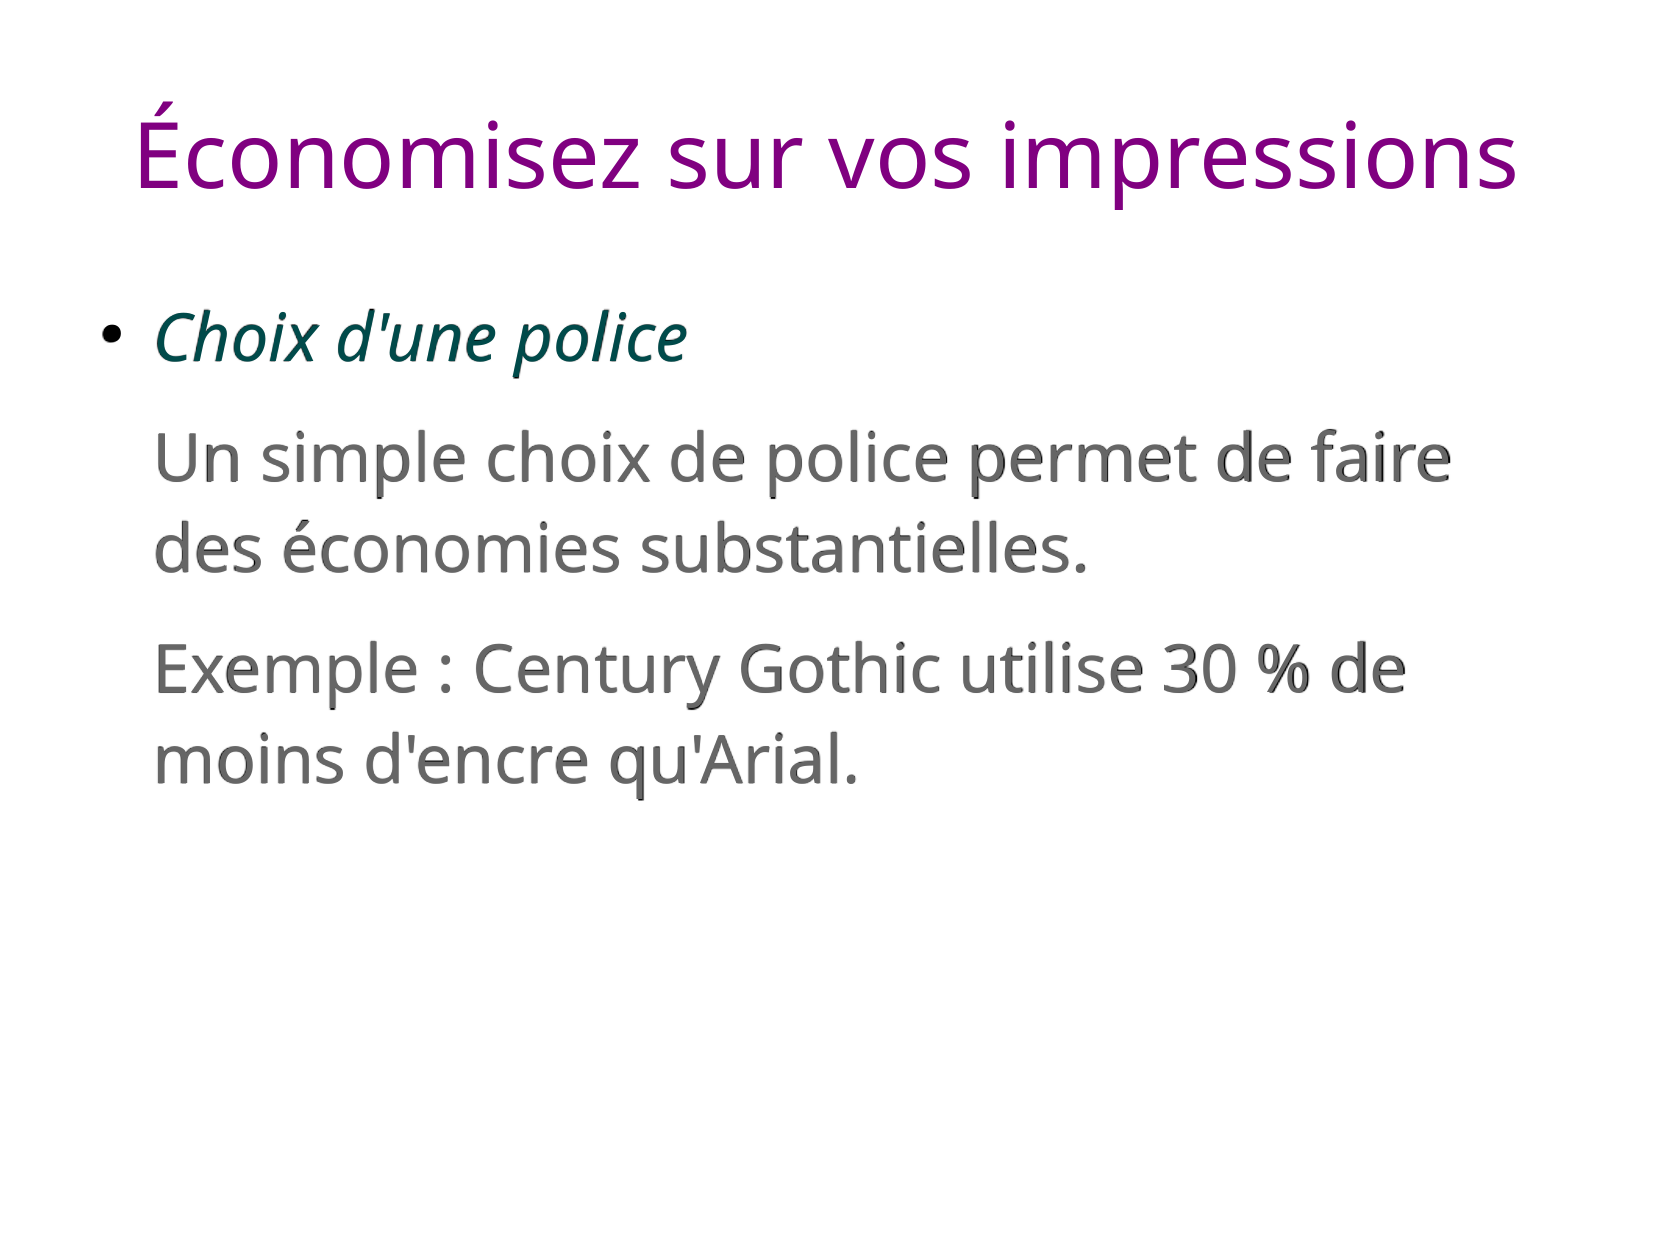

# Économisez sur vos impressions
Choix d'une police
Un simple choix de police permet de faire des économies substantielles.
Exemple : Century Gothic utilise 30 % de moins d'encre qu'Arial.